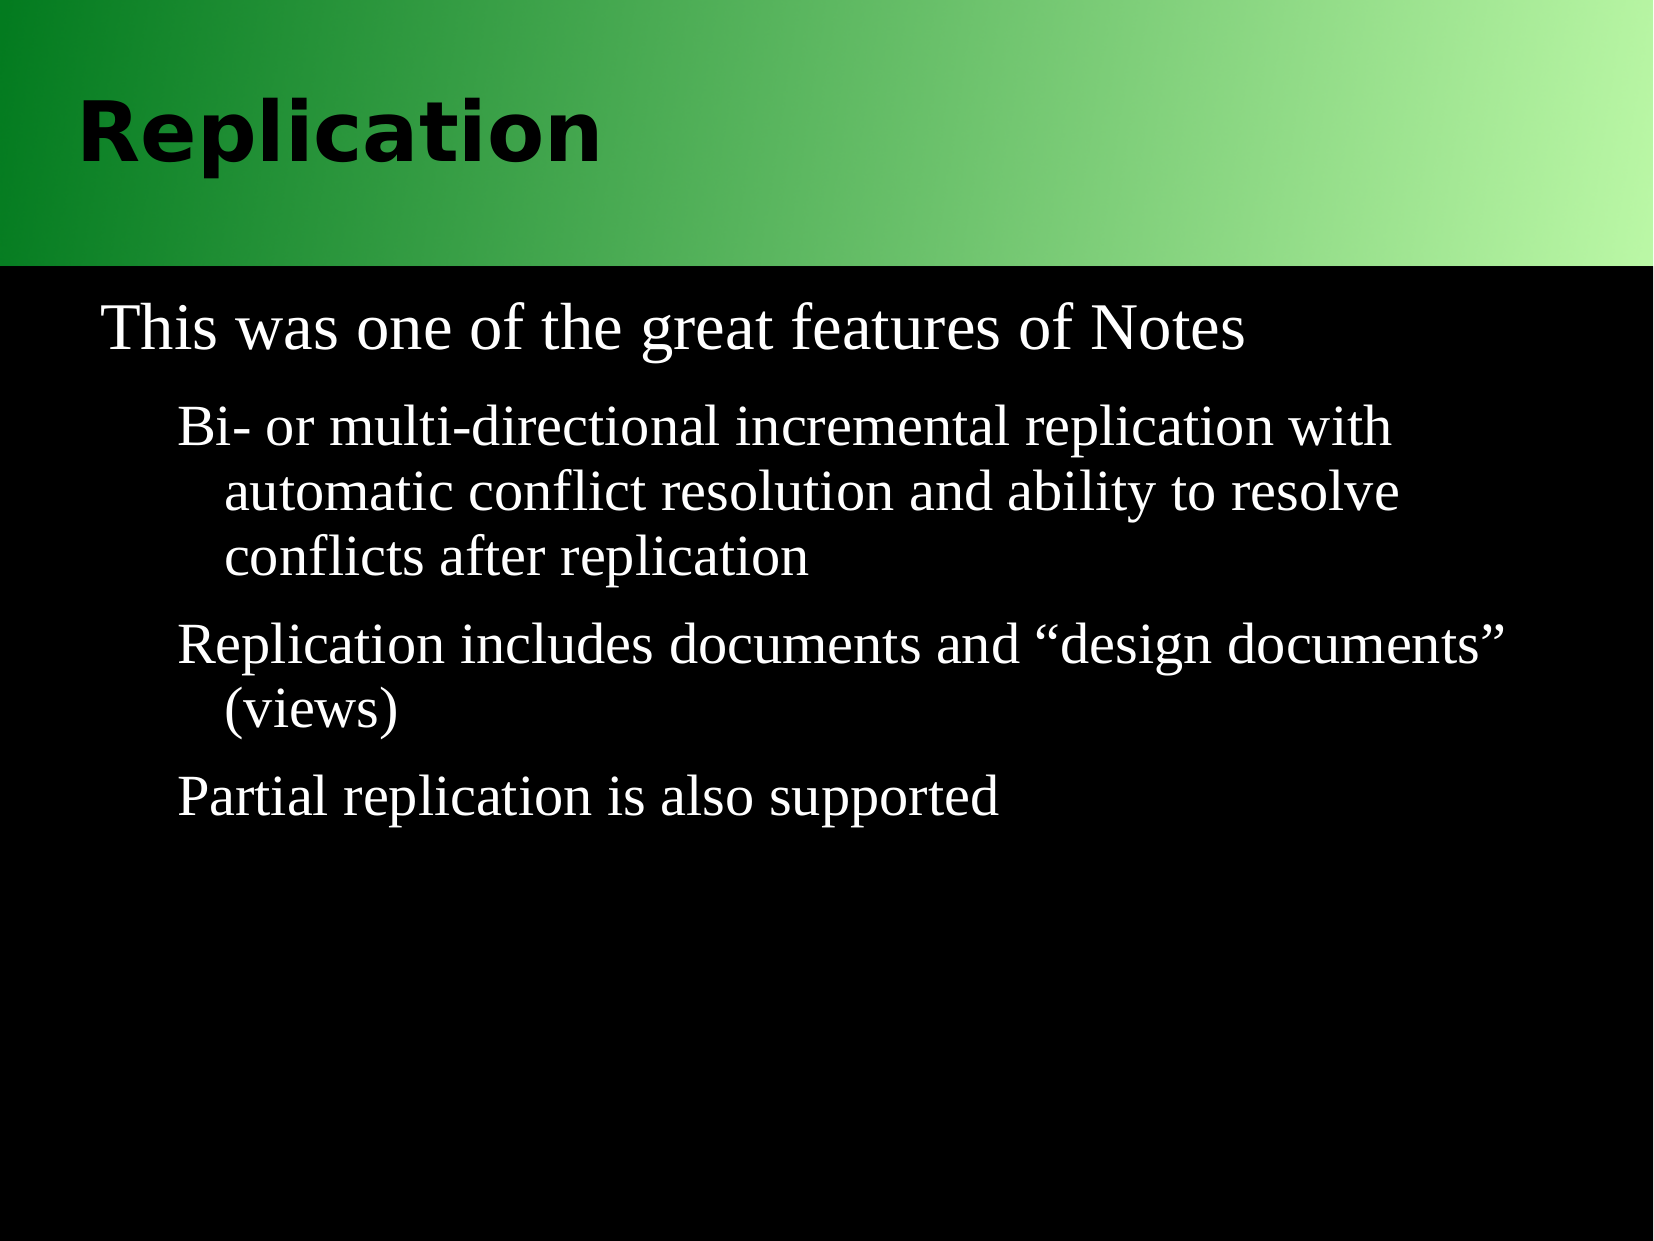

# Replication
This was one of the great features of Notes
Bi- or multi-directional incremental replication with automatic conflict resolution and ability to resolve conflicts after replication
Replication includes documents and “design documents” (views)
Partial replication is also supported